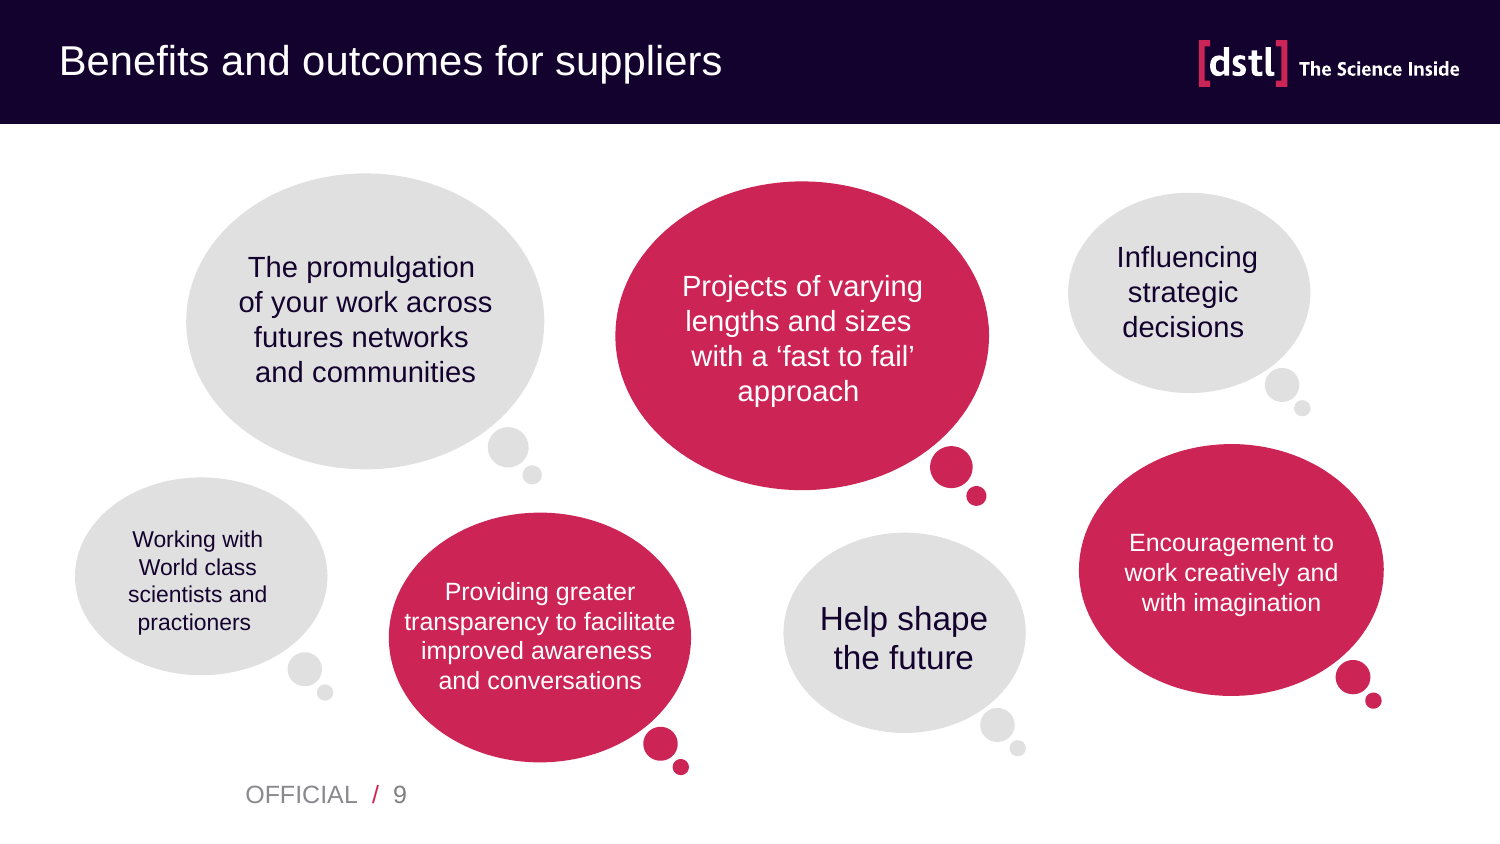

Benefits and outcomes for suppliers
The promulgation
of your work across futures networks
and communities
Projects of varying lengths and sizes
with a ‘fast to fail’ approach
Influencing strategic
decisions
Encouragement to work creatively and with imagination
Working with World class scientists and practioners
Providing greater transparency to facilitate improved awareness
and conversations
Help shape the future
OFFICIAL /